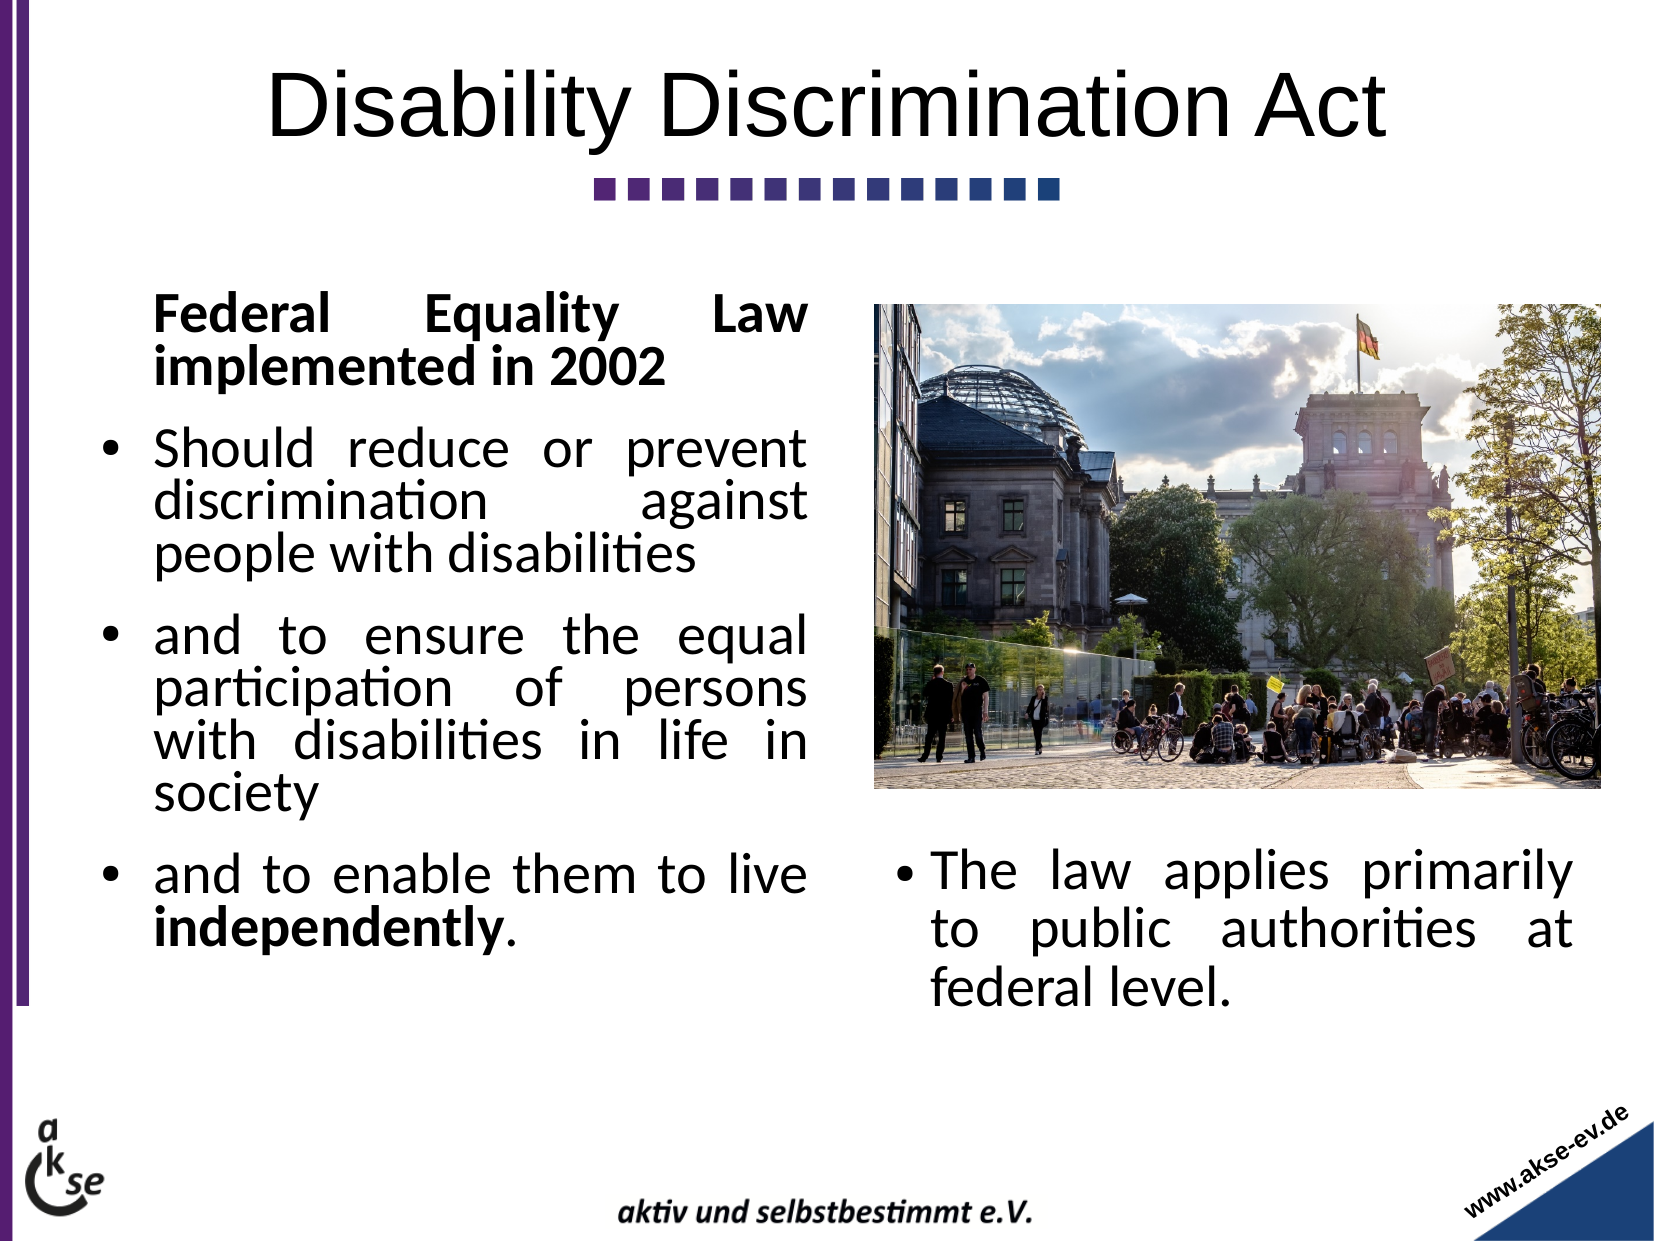

# Disability Discrimination Act
Federal Equality Law implemented in 2002
Should reduce or prevent discrimination against people with disabilities
and to ensure the equal participation of persons with disabilities in life in society
and to enable them to live independently.
The law applies primarily to public authorities at federal level.